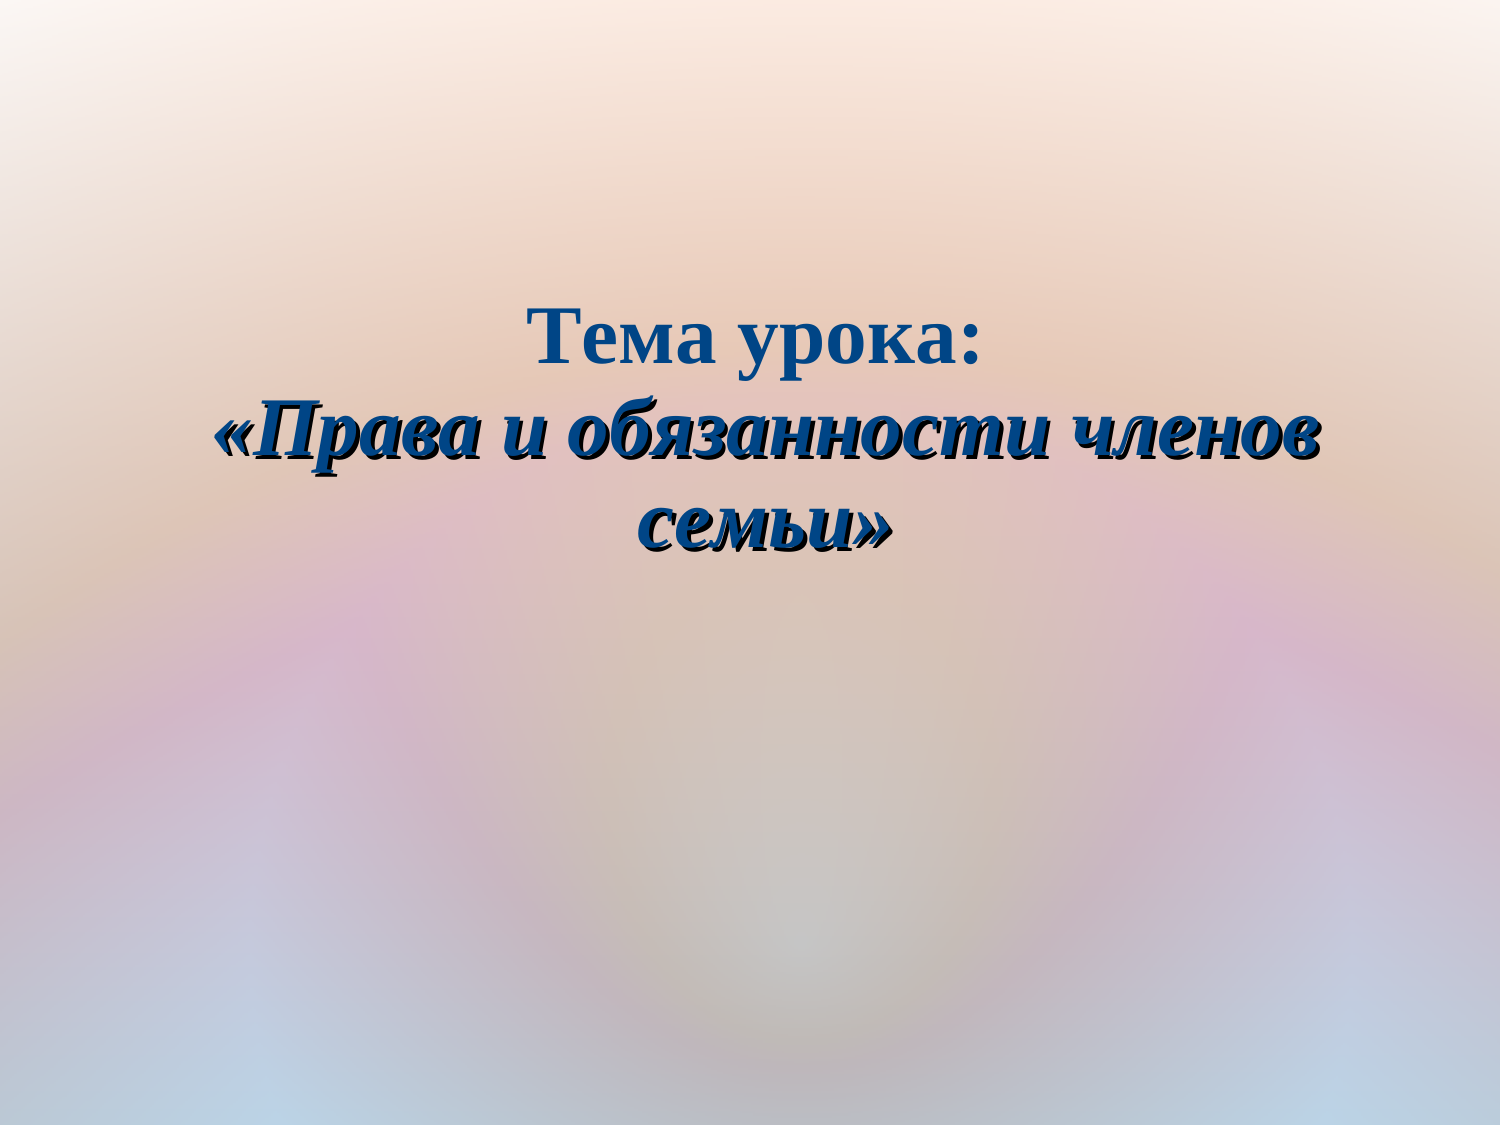

# Тема урока: «Права и обязанности членов семьи»
учитель права МБОУ лицей г.Зернограда
Чивела Вера Владимировна